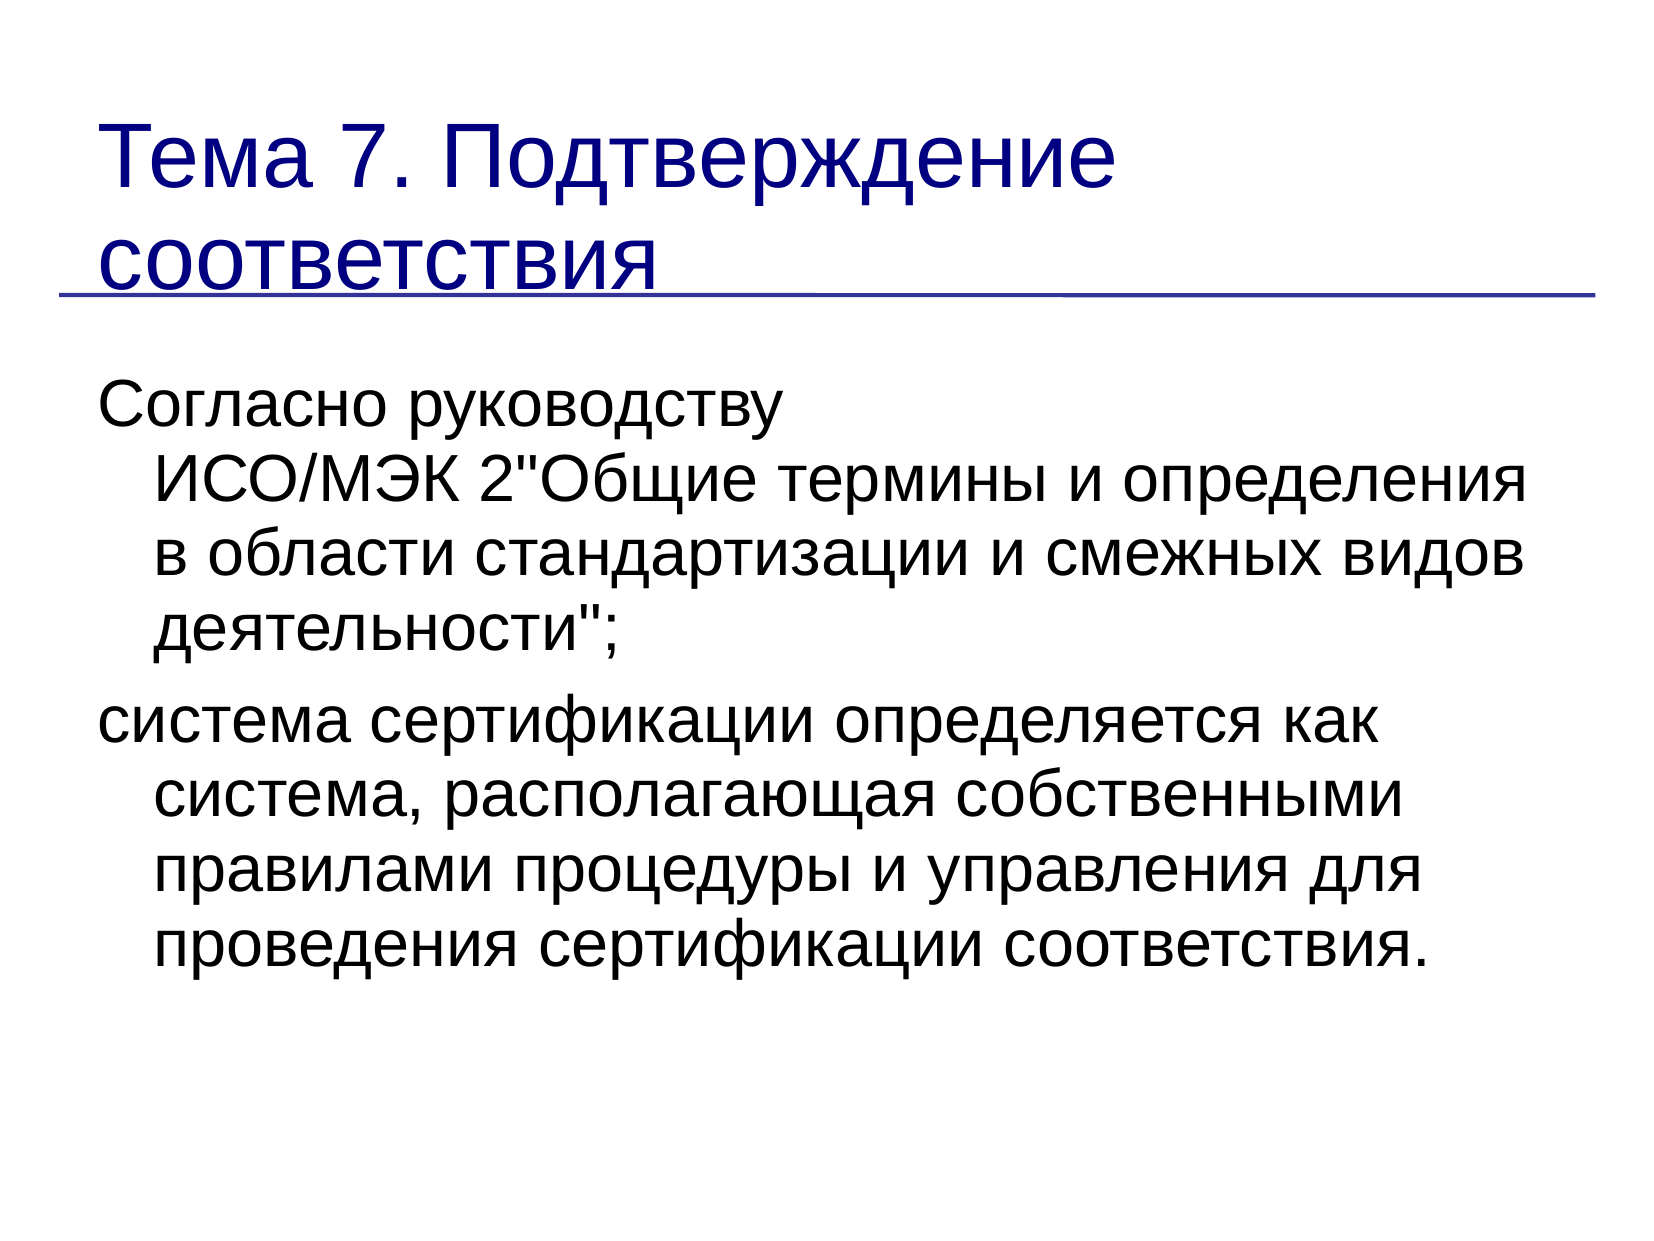

# Тема 7. Подтверждение соответствия
Согласно руководству
ИСО/МЭК 2"Общие термины и определения в области стандартизации и смежных видов деятельности";
система сертификации определяется как система, располагающая собственными правилами процедуры и управления для проведения сертификации соответствия.